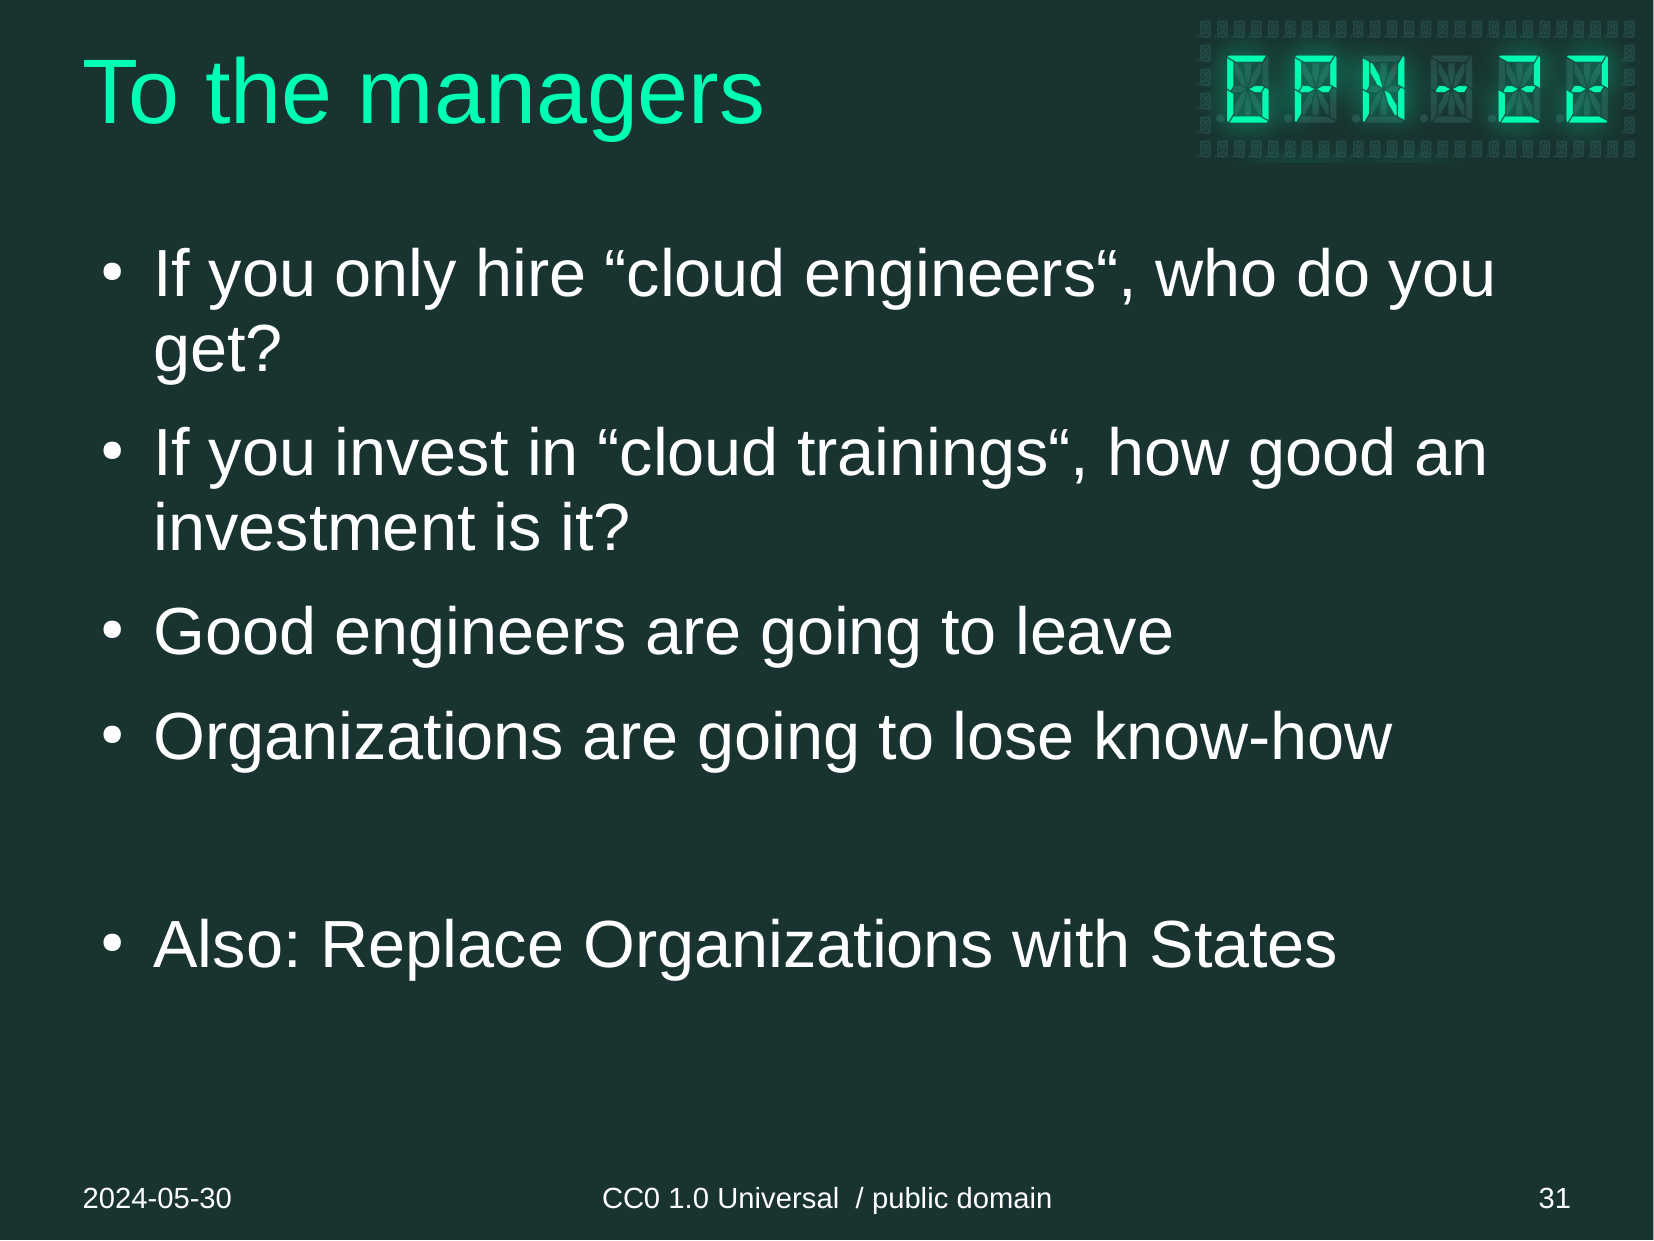

# To the managers
If you only hire “cloud engineers“, who do you get?
If you invest in “cloud trainings“, how good an investment is it?
Good engineers are going to leave
Organizations are going to lose know-how
Also: Replace Organizations with States